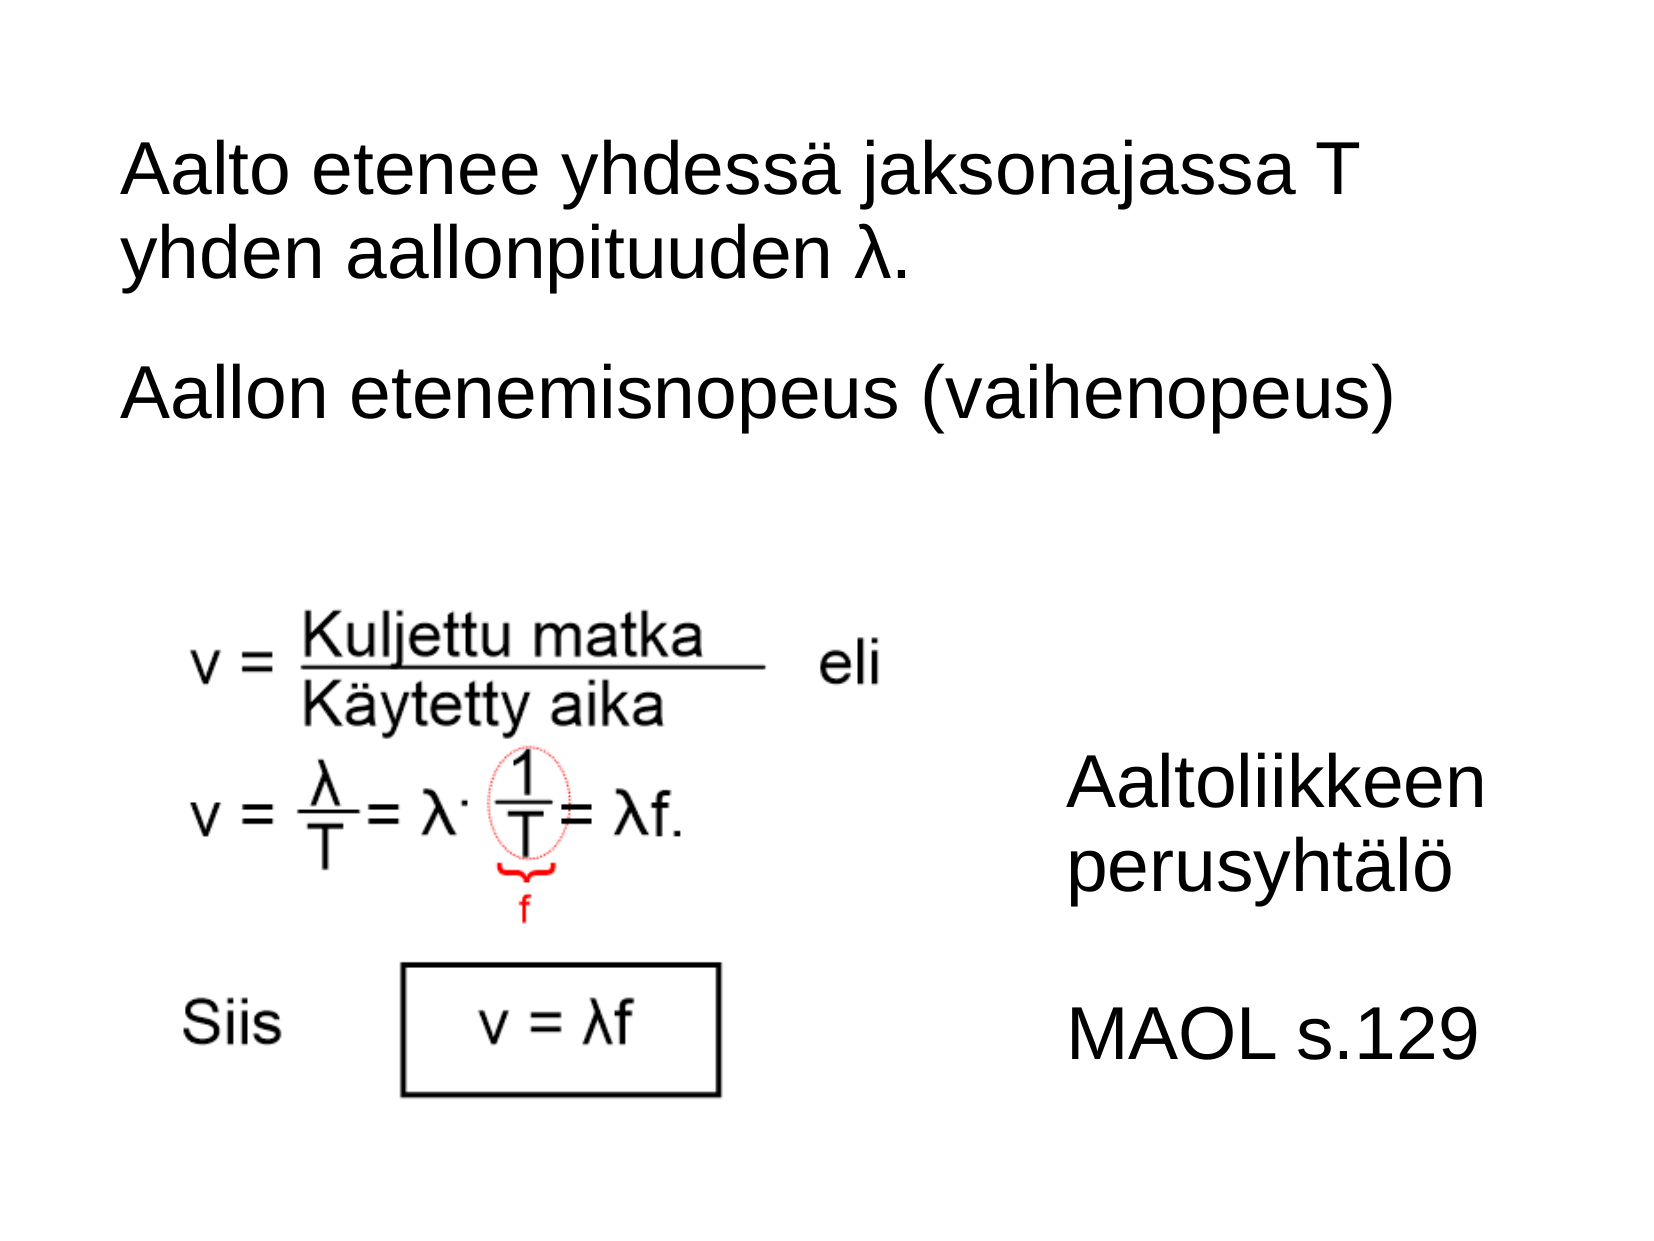

Aalto etenee yhdessä jaksonajassa T yhden aallonpituuden λ.
Aallon etenemisnopeus (vaihenopeus)
Aaltoliikkeen perusyhtälö MAOL s.129